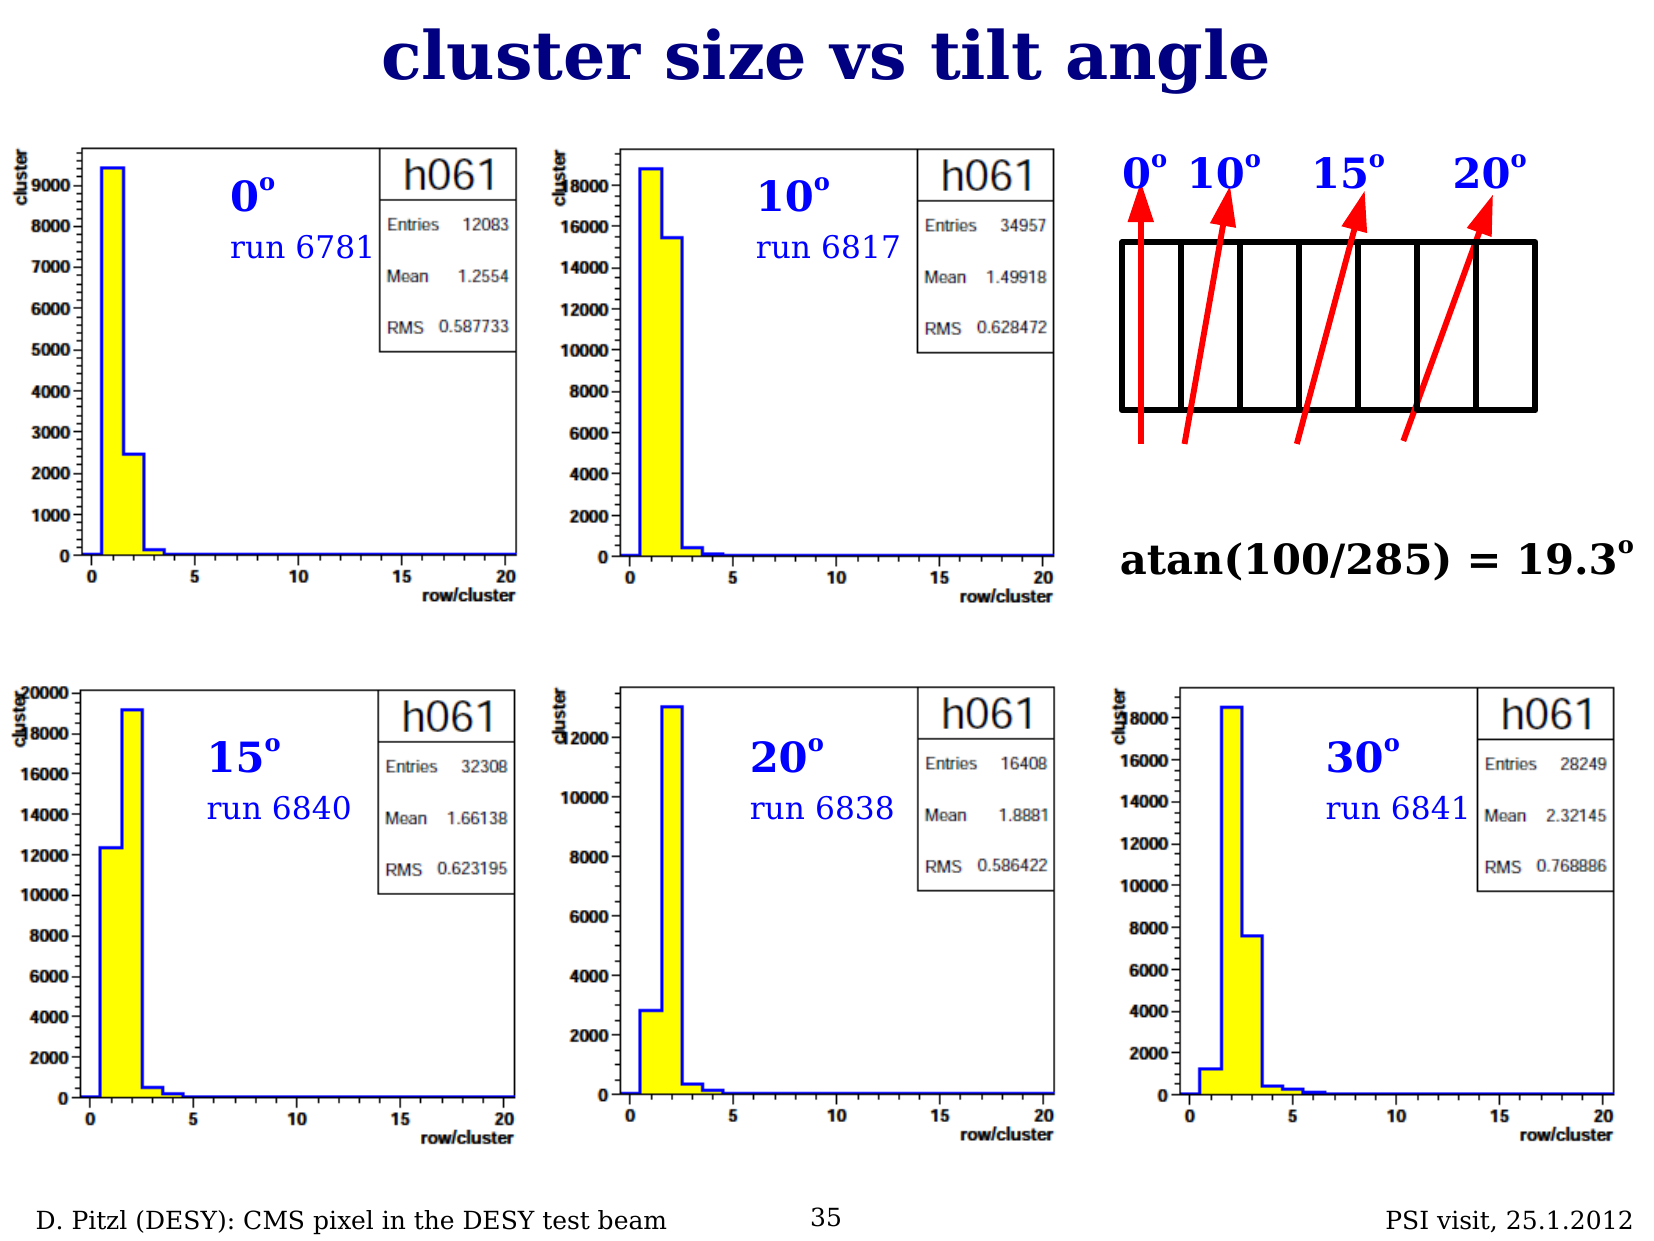

# cluster size vs tilt angle
0o
10o
15o
20o
0o
run 6781
10o
run 6817
atan(100/285) = 19.3o
15o
run 6840
20o
run 6838
30o
run 6841